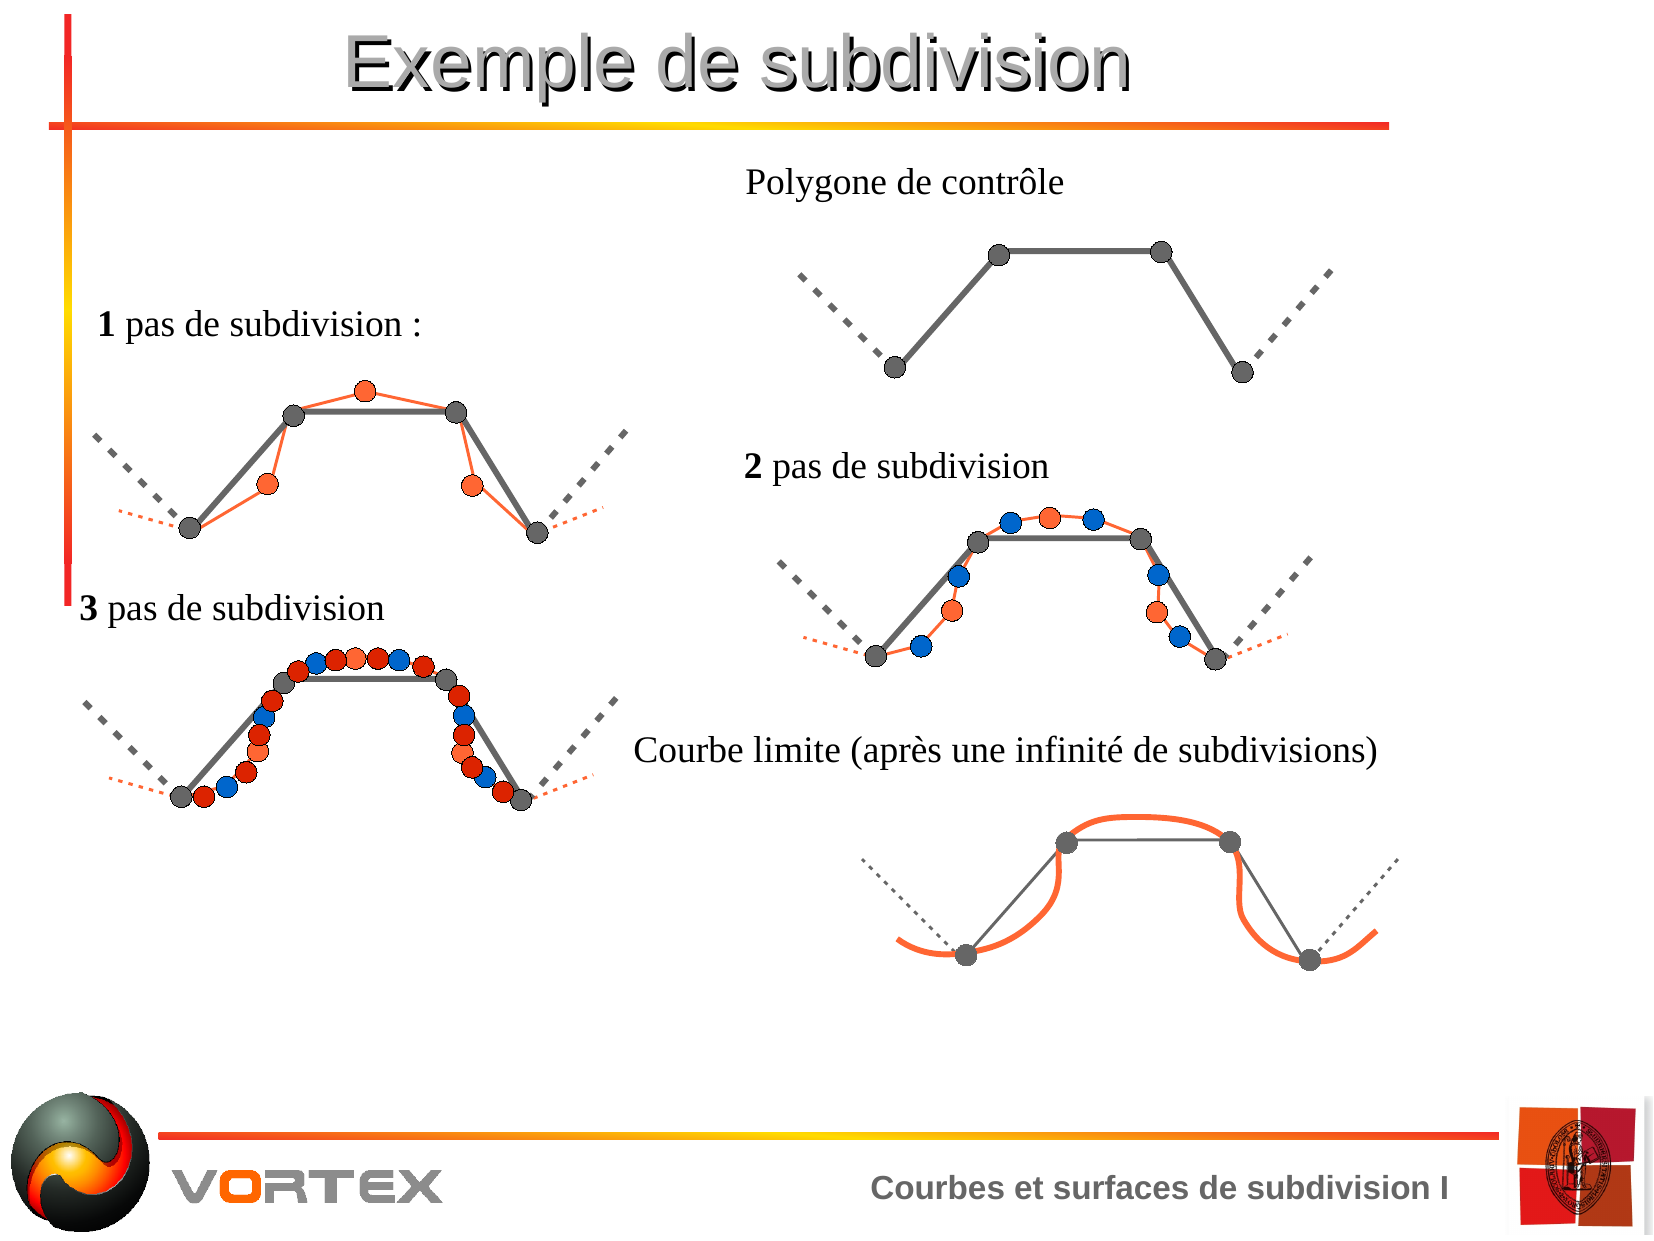

# Exemple de subdivision
Polygone de contrôle
1 pas de subdivision :
2 pas de subdivision
3 pas de subdivision
Courbe limite (après une infinité de subdivisions)